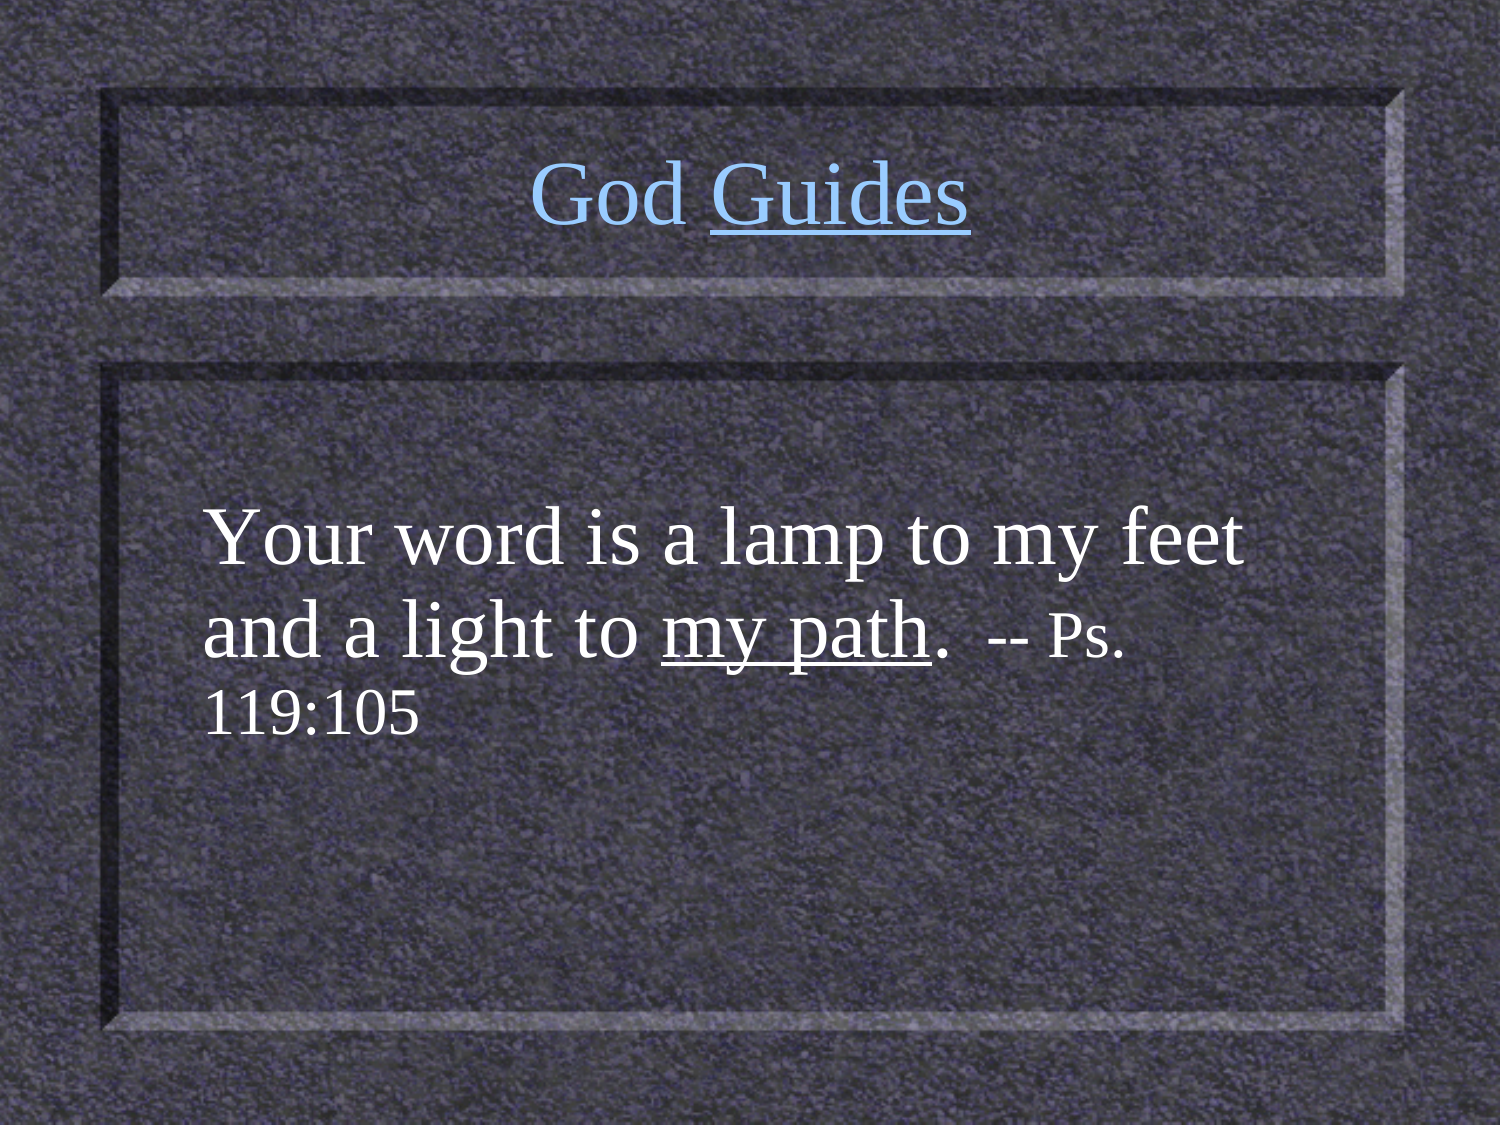

# God Guides
Your word is a lamp to my feet and a light to my path. -- Ps. 119:105